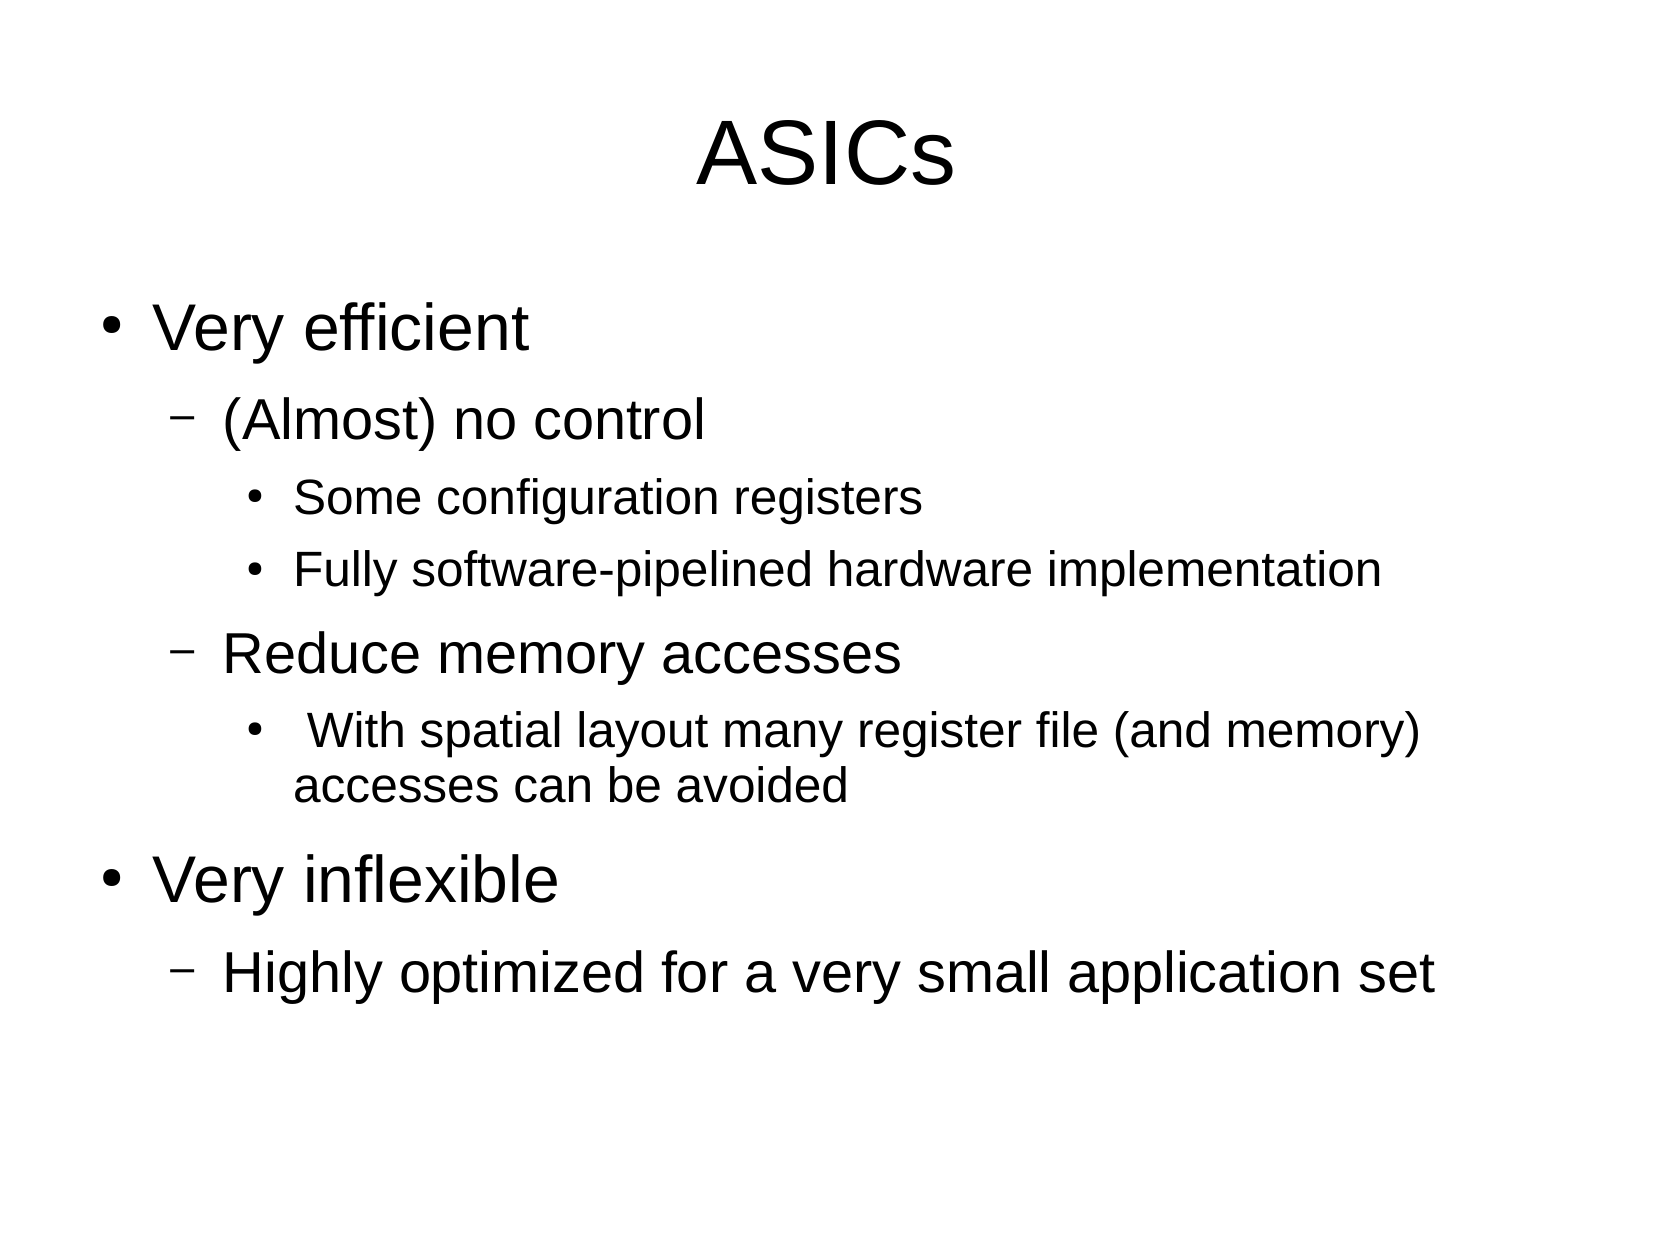

# ASICs
Very efficient
(Almost) no control
Some configuration registers
Fully software-pipelined hardware implementation
Reduce memory accesses
 With spatial layout many register file (and memory) accesses can be avoided
Very inflexible
Highly optimized for a very small application set